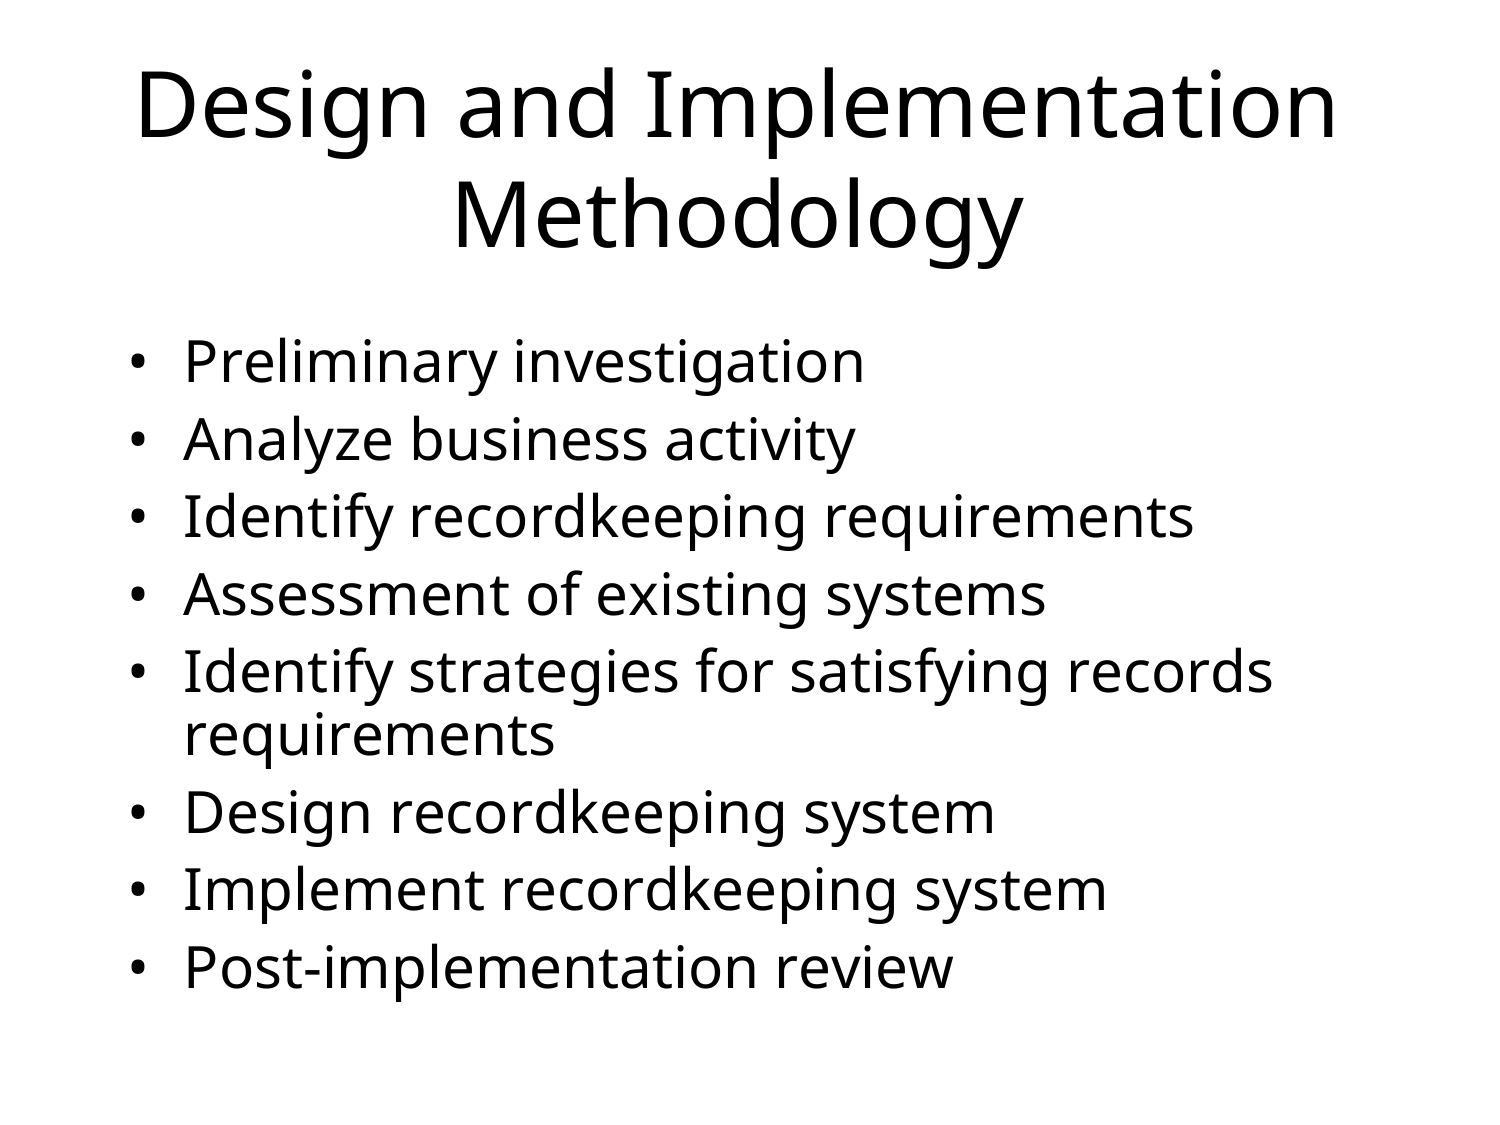

# Design and Implementation Methodology
Preliminary investigation
Analyze business activity
Identify recordkeeping requirements
Assessment of existing systems
Identify strategies for satisfying records requirements
Design recordkeeping system
Implement recordkeeping system
Post-implementation review